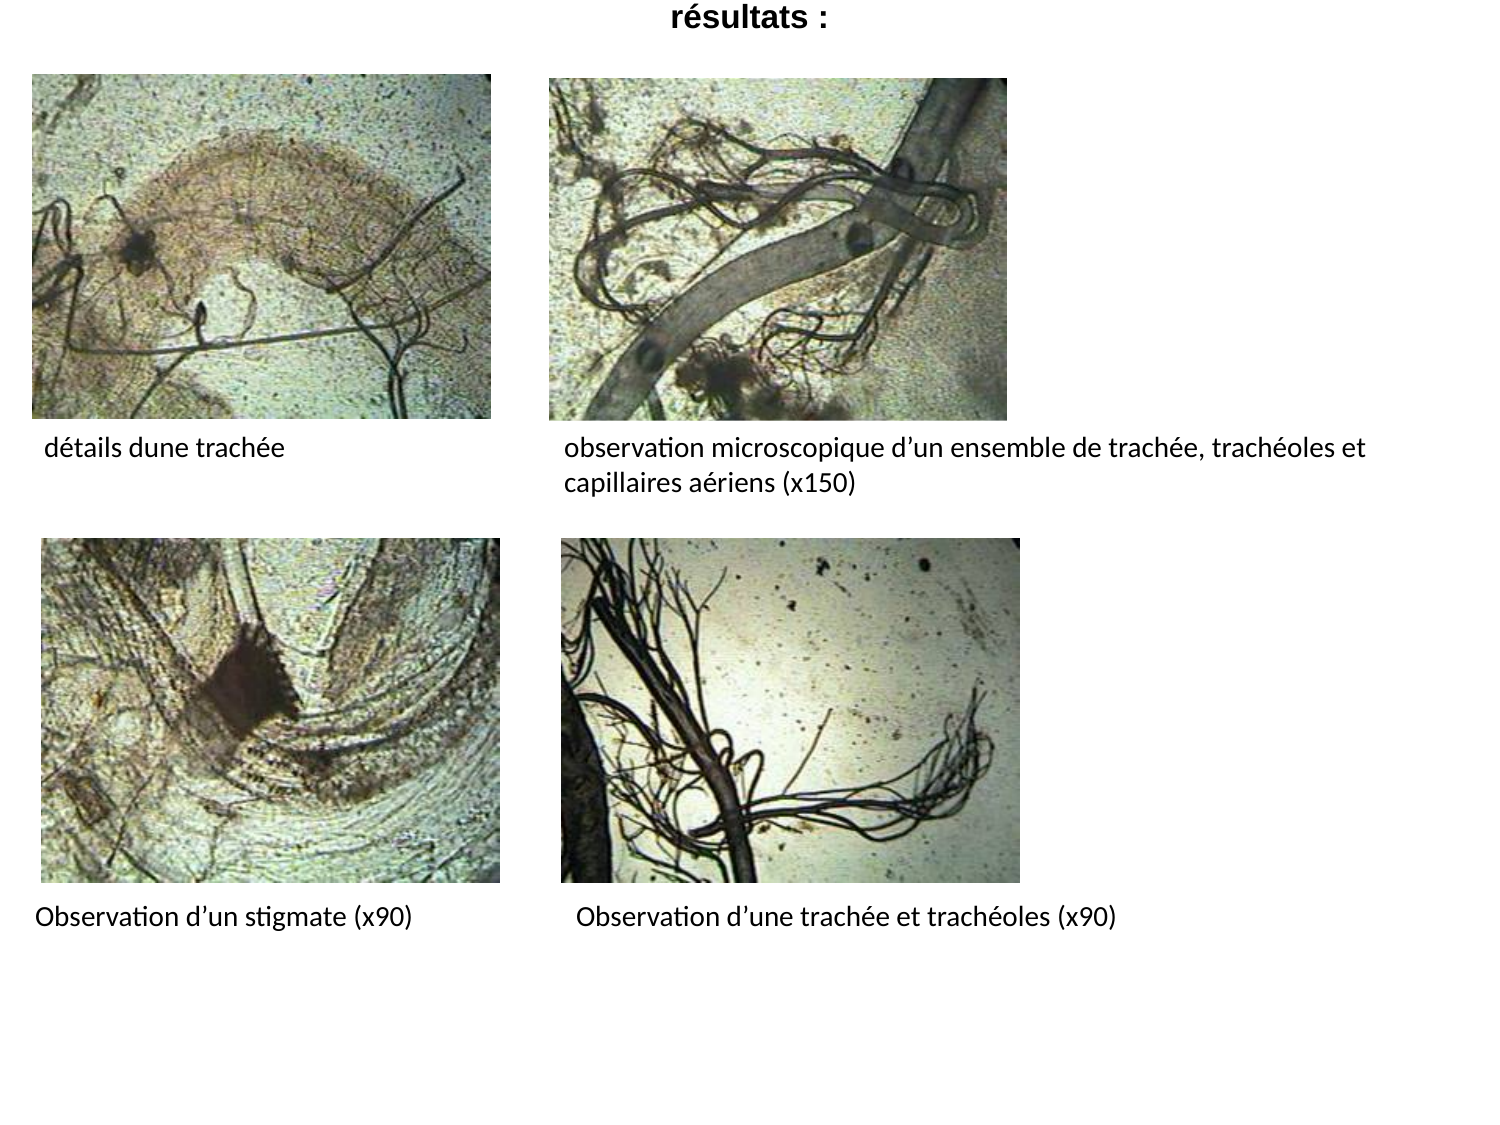

résultats :
détails dune trachée
observation microscopique d’un ensemble de trachée, trachéoles et capillaires aériens (x150)
Observation d’un stigmate (x90)
Observation d’une trachée et trachéoles (x90)